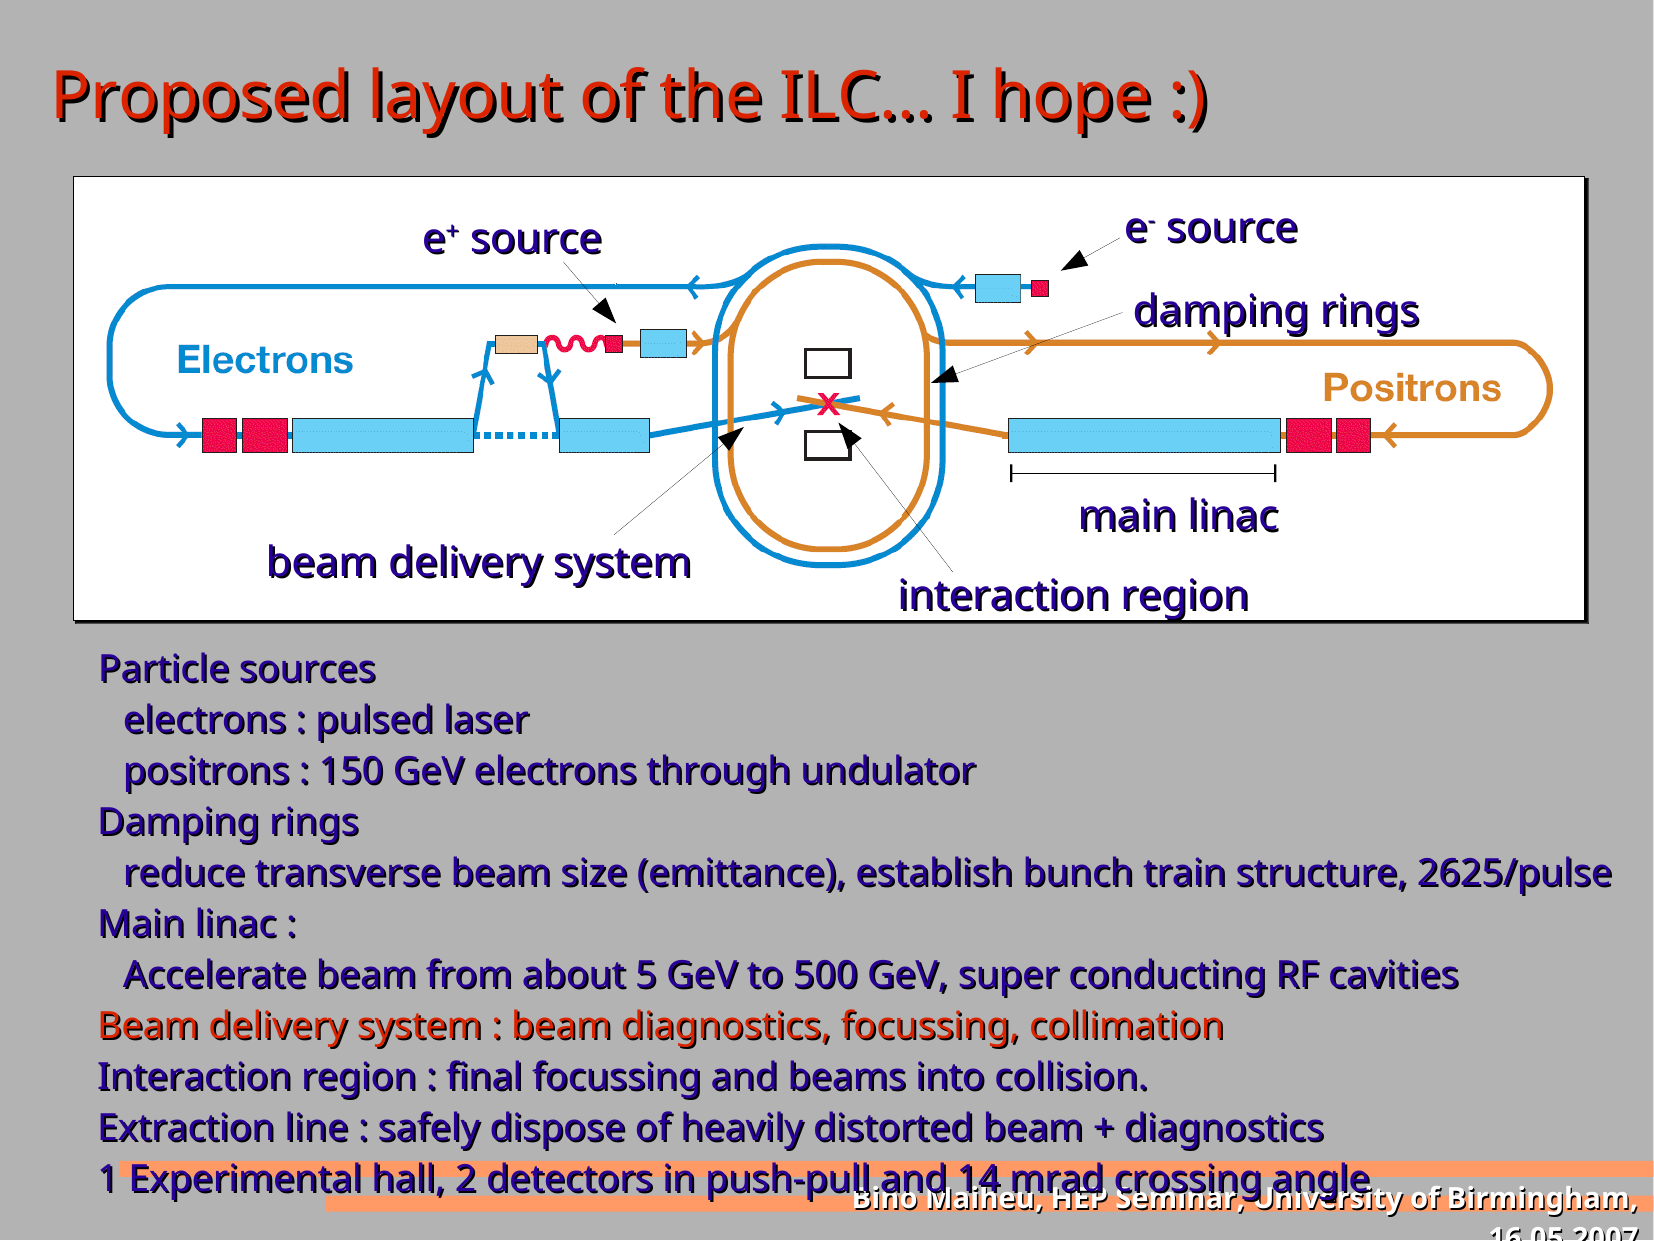

Proposed layout of the ILC... I hope :)
e- source
e+ source
damping rings
main linac
beam delivery system
interaction region
 Particle sources
electrons : pulsed laser
positrons : 150 GeV electrons through undulator
 Damping rings
reduce transverse beam size (emittance), establish bunch train structure, 2625/pulse
 Main linac :
Accelerate beam from about 5 GeV to 500 GeV, super conducting RF cavities
 Beam delivery system : beam diagnostics, focussing, collimation
 Interaction region : final focussing and beams into collision.
 Extraction line : safely dispose of heavily distorted beam + diagnostics
 1 Experimental hall, 2 detectors in push-pull and 14 mrad crossing angle
Bino Maiheu, HEP Seminar, University of Birmingham, 16.05.2007